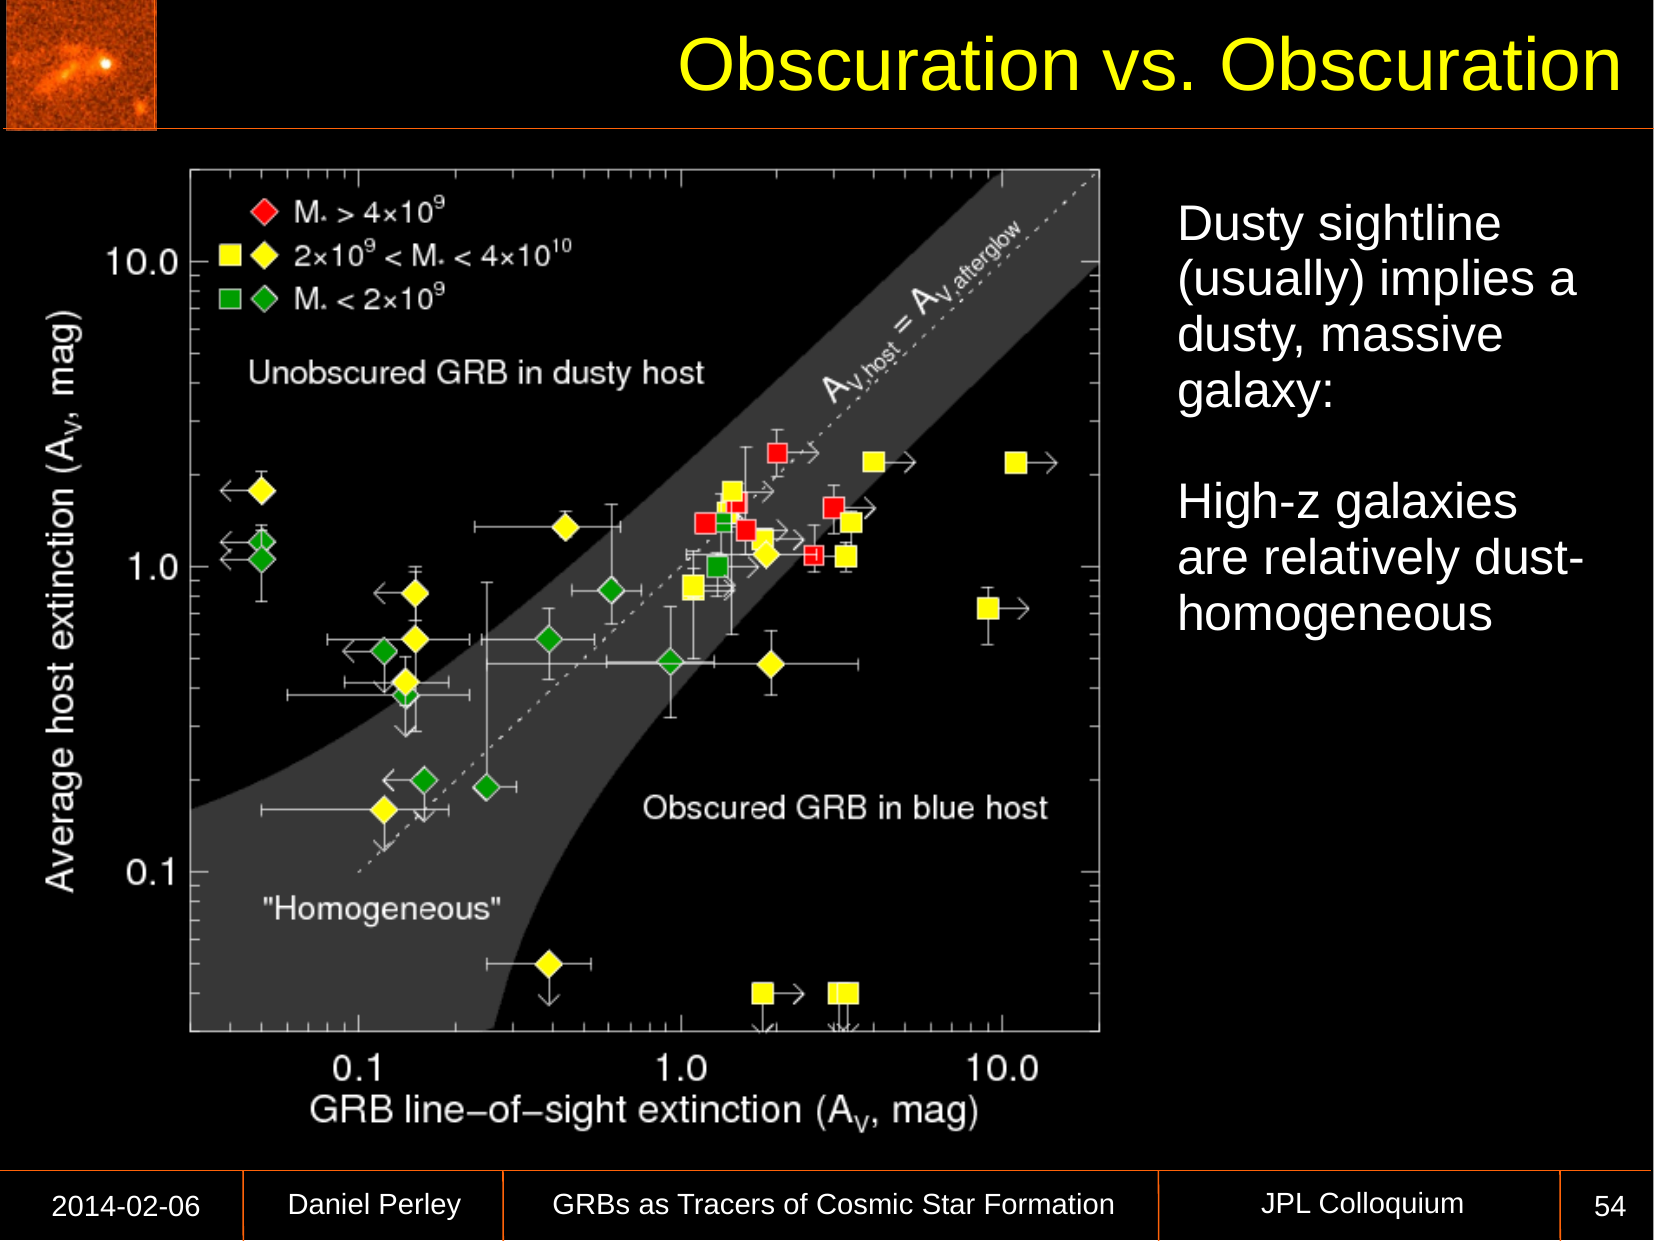

# Obscuration vs. Obscuration
Dusty sightline (usually) implies a dusty, massive galaxy:
High-z galaxies are relatively dust-homogeneous
2014-02-06
54